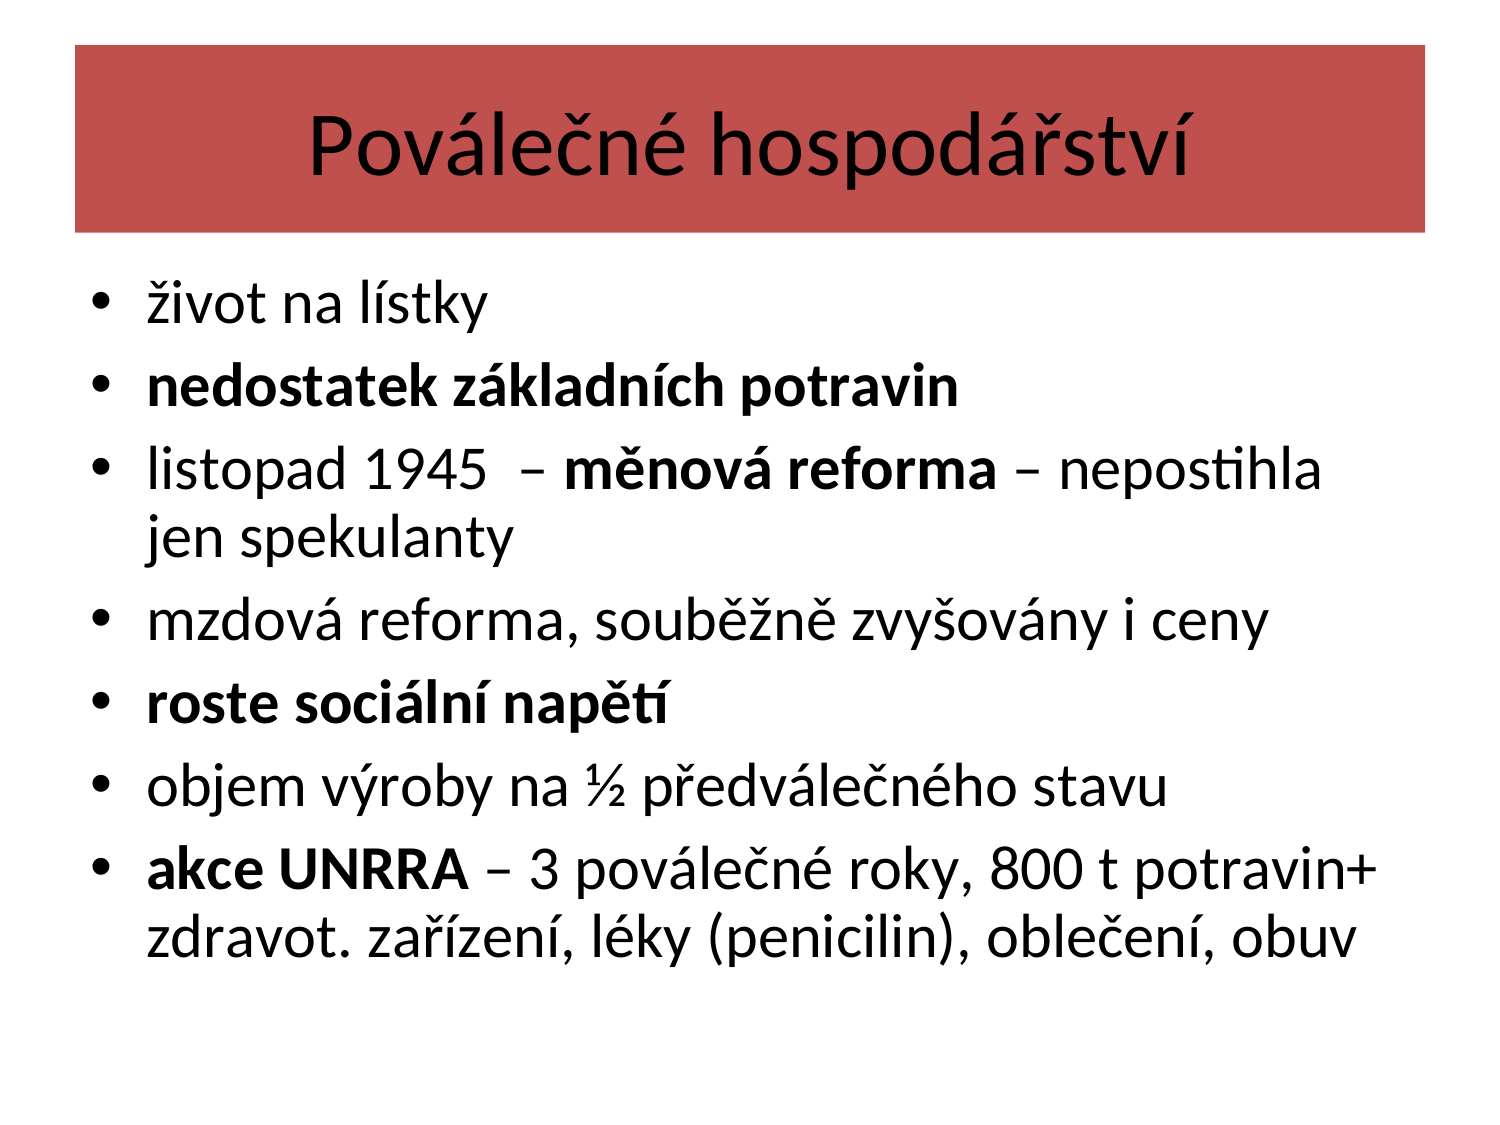

# Poválečné hospodářství
život na lístky
nedostatek základních potravin
listopad 1945 – měnová reforma – nepostihla jen spekulanty
mzdová reforma, souběžně zvyšovány i ceny
roste sociální napětí
objem výroby na ½ předválečného stavu
akce UNRRA – 3 poválečné roky, 800 t potravin+ zdravot. zařízení, léky (penicilin), oblečení, obuv